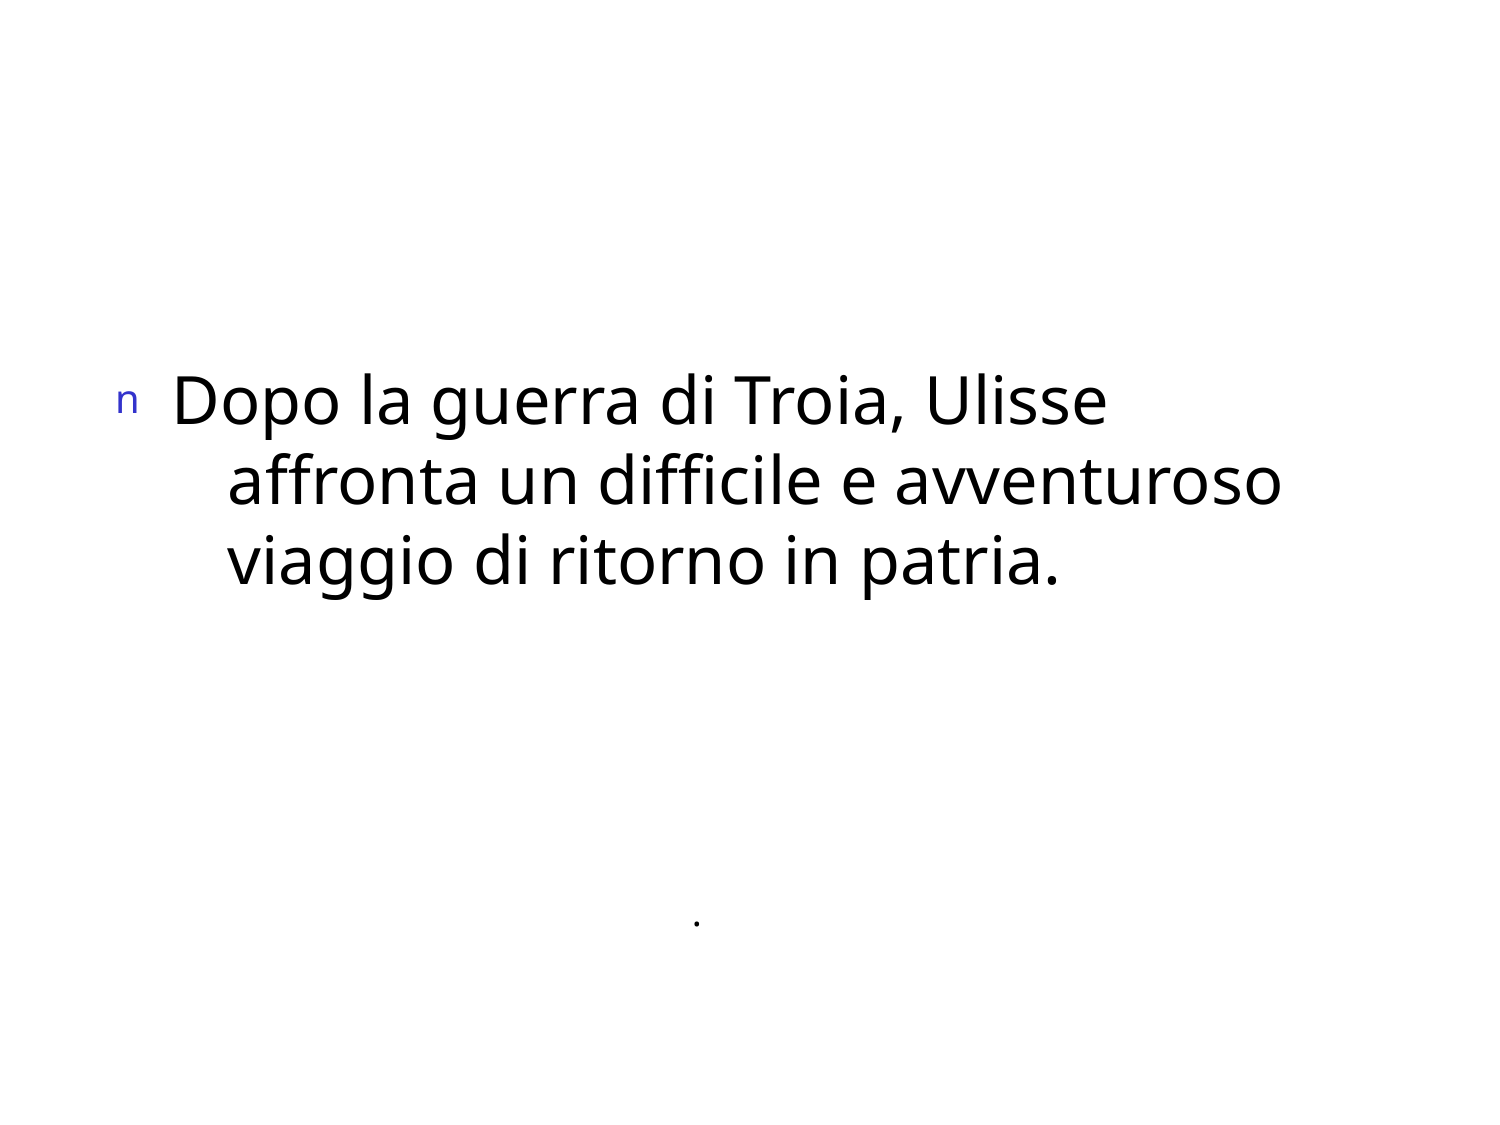

Dopo la guerra di Troia, Ulisse affronta un difficile e avventuroso viaggio di ritorno in patria.
.